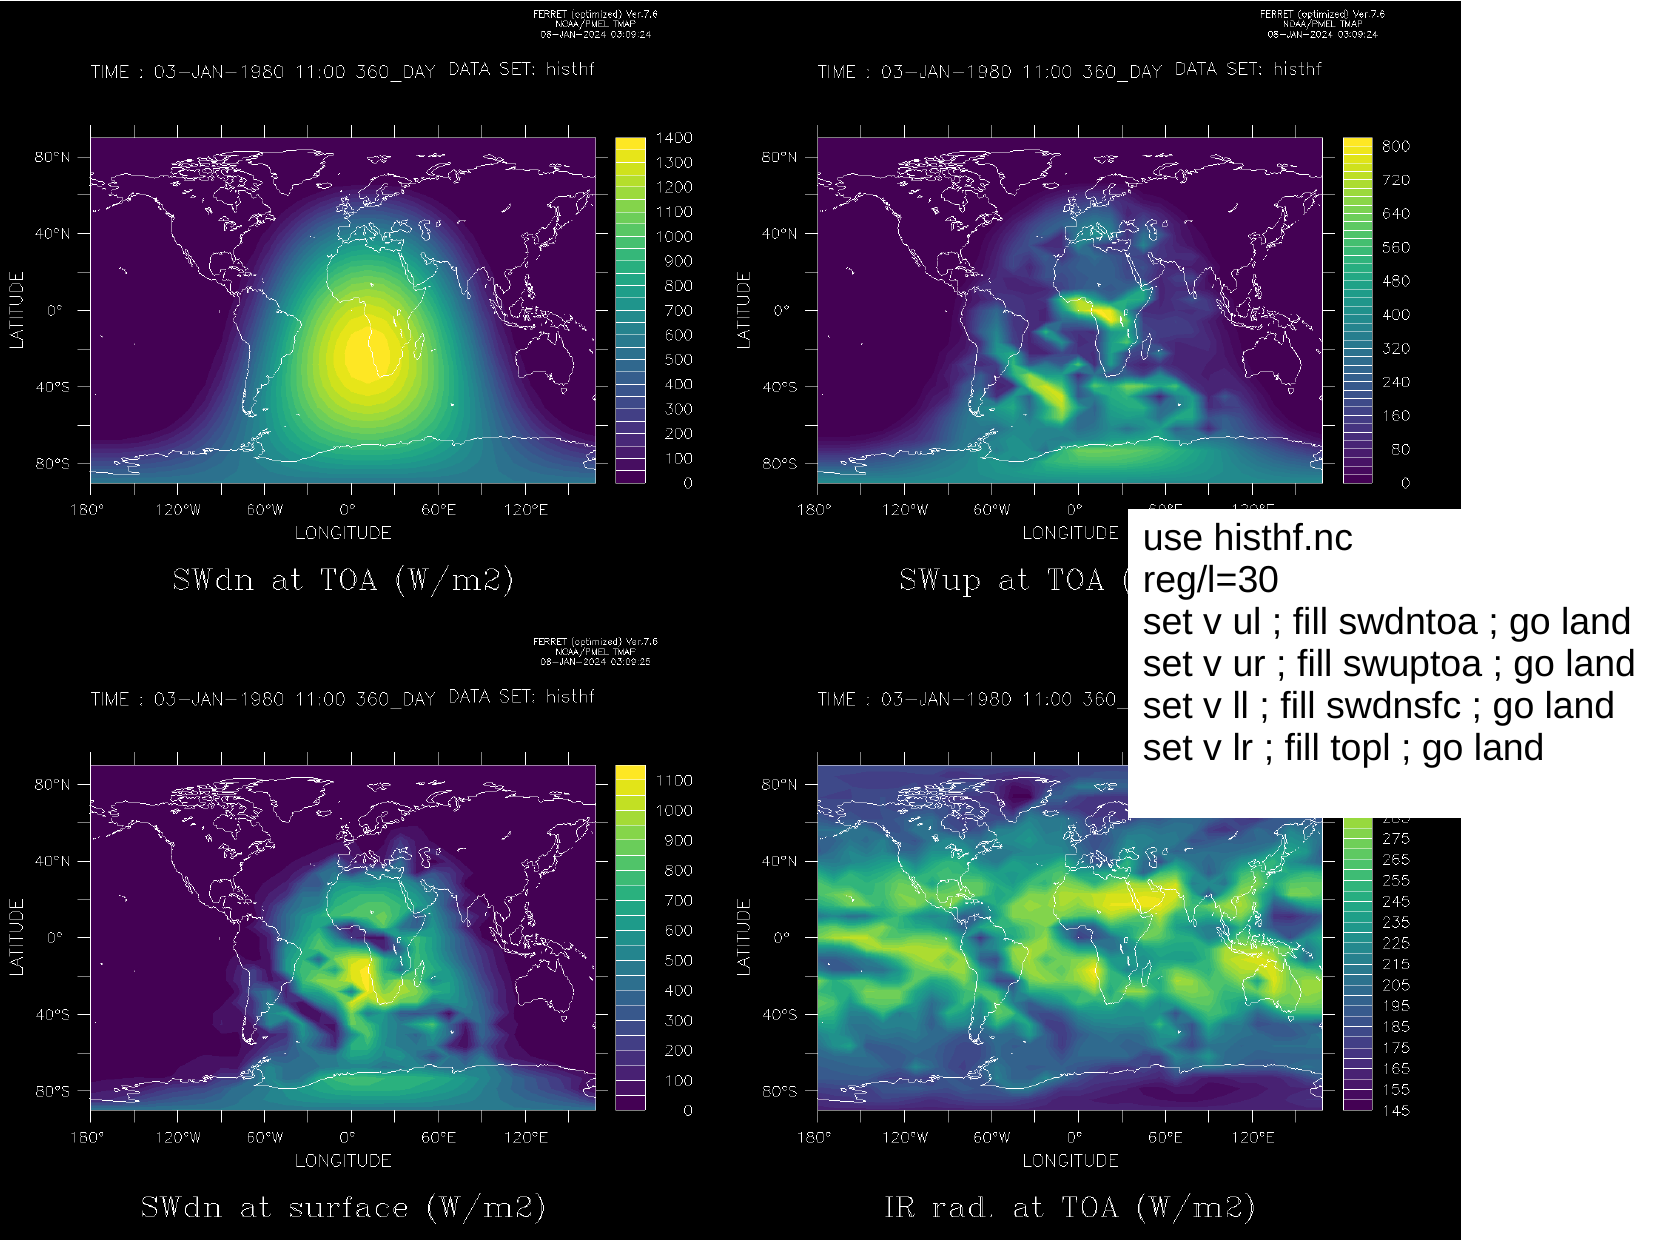

use histhf.nc
reg/l=30
set v ul ; fill swdntoa ; go land
set v ur ; fill swuptoa ; go land
set v ll ; fill swdnsfc ; go land
set v lr ; fill topl ; go land